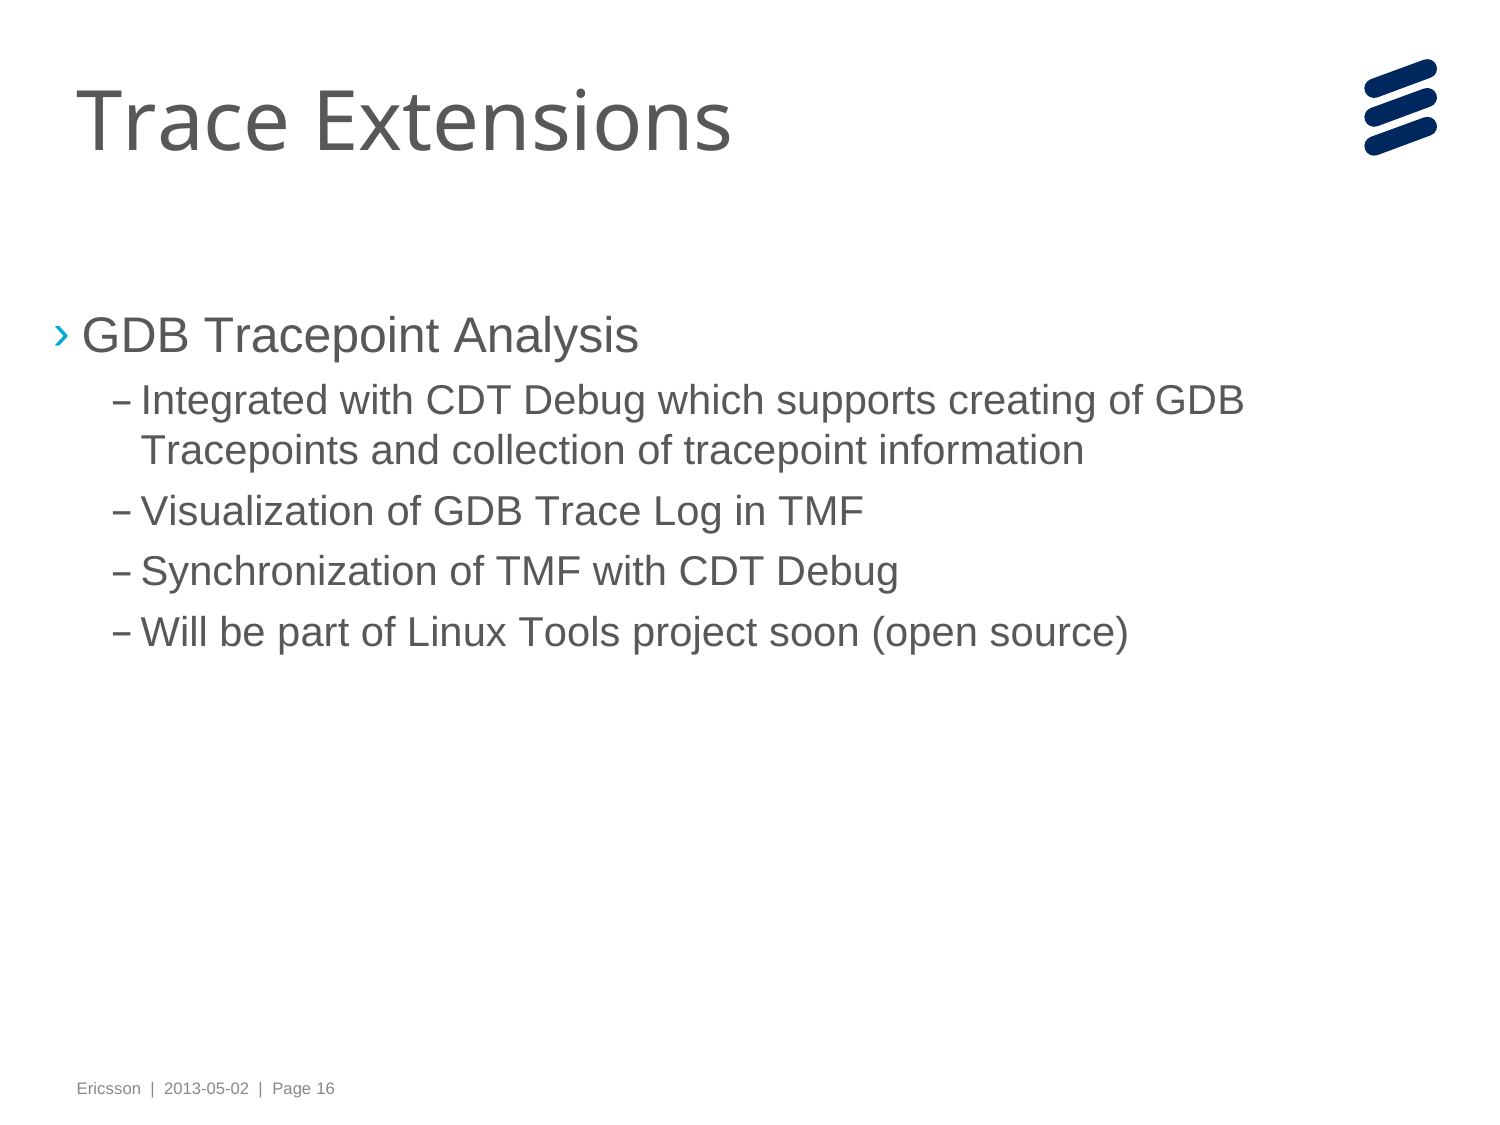

# Trace Extensions
GDB Tracepoint Analysis
Integrated with CDT Debug which supports creating of GDB Tracepoints and collection of tracepoint information
Visualization of GDB Trace Log in TMF
Synchronization of TMF with CDT Debug
Will be part of Linux Tools project soon (open source)